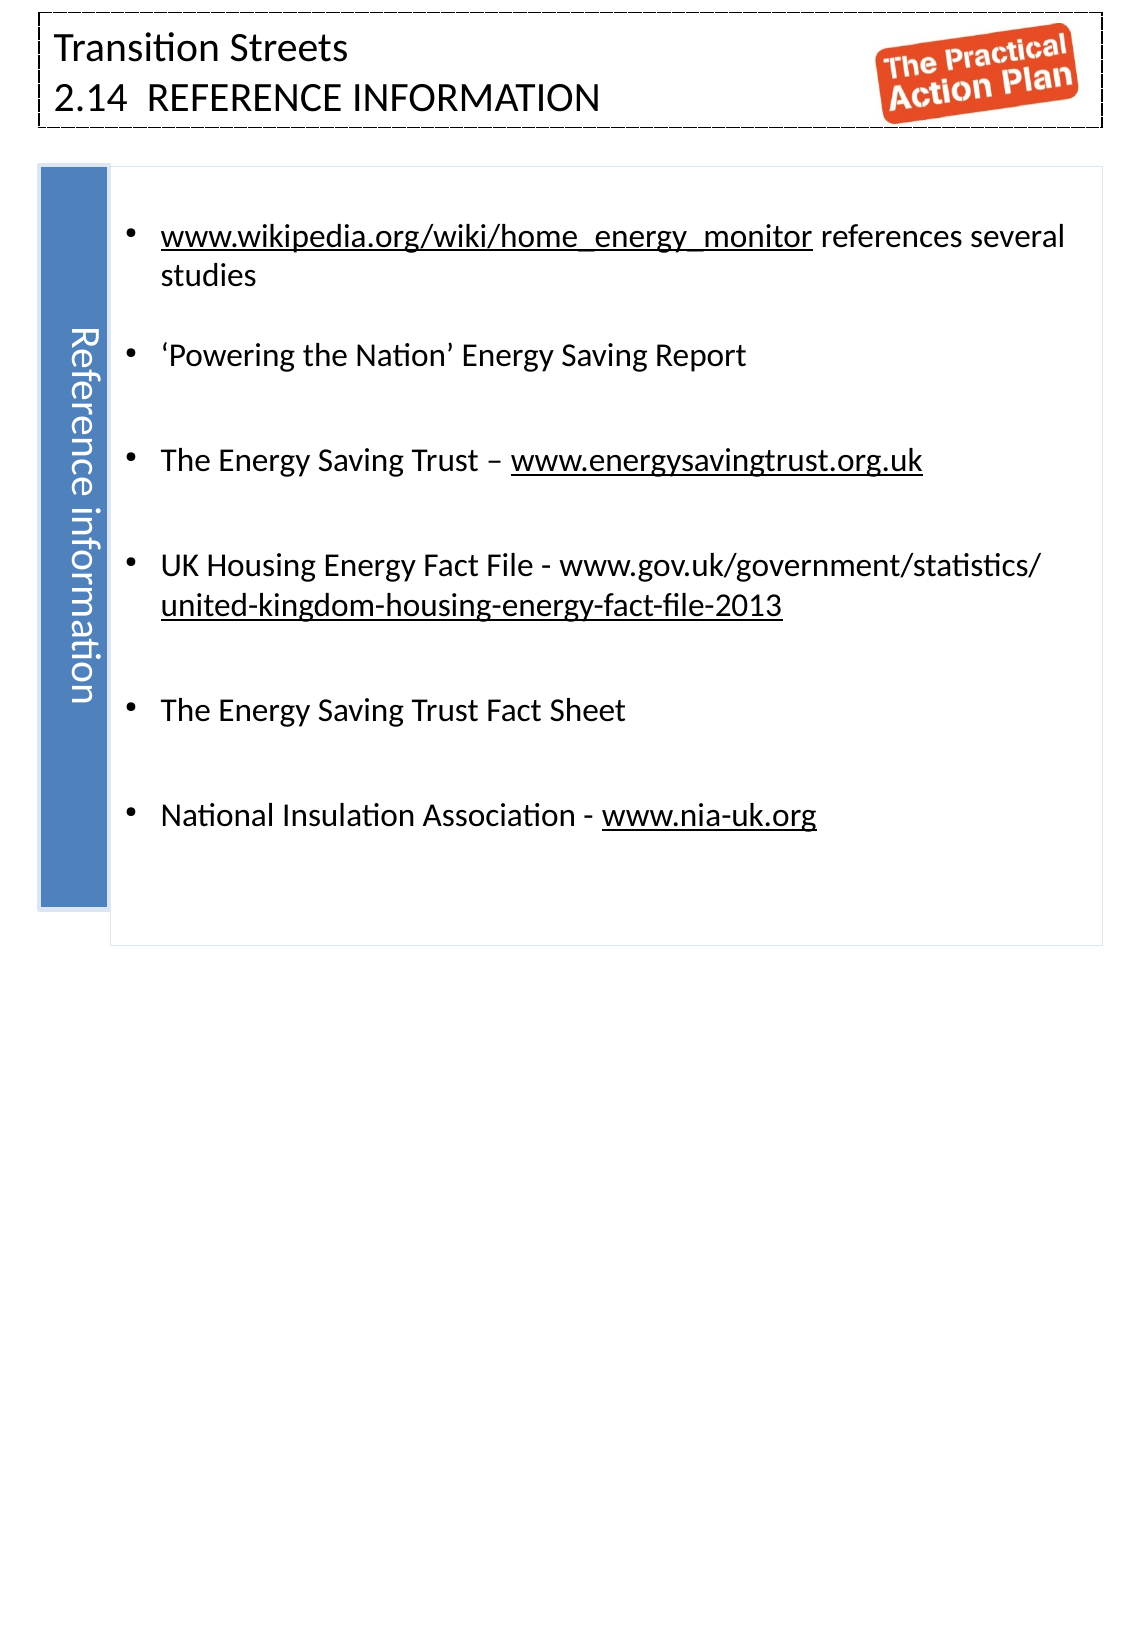

Transition Streets
2.14 REFERENCE INFORMATION
www.wikipedia.org/wiki/home_energy_monitor references several studies
‘Powering the Nation’ Energy Saving Report
The Energy Saving Trust – www.energysavingtrust.org.uk
UK Housing Energy Fact File - www.gov.uk/government/statistics/ united-kingdom-housing-energy-fact-file-2013
The Energy Saving Trust Fact Sheet
National Insulation Association - www.nia-uk.org
Reference information